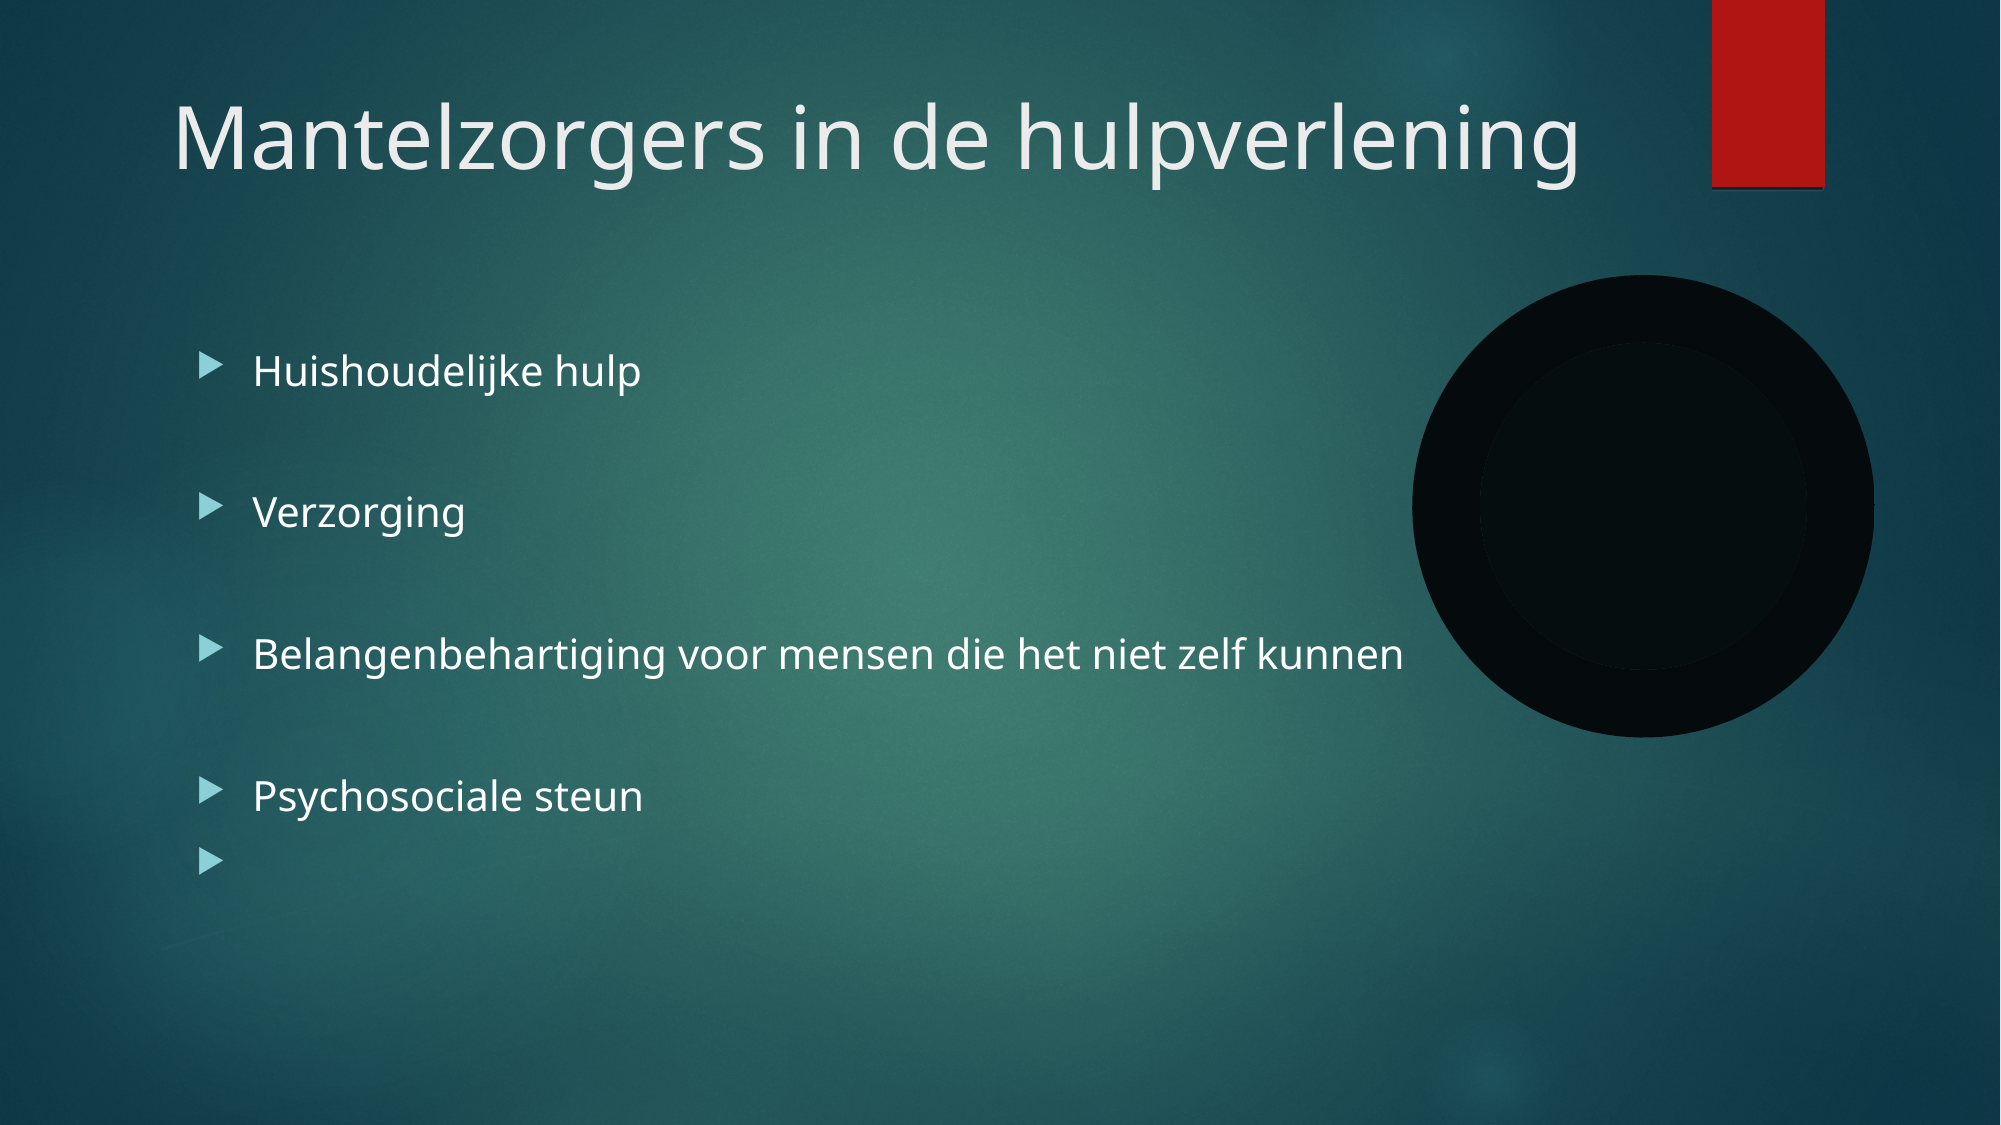

# Mantelzorgers in de hulpverlening
Huishoudelijke hulp
Verzorging
Belangenbehartiging voor mensen die het niet zelf kunnen
Psychosociale steun